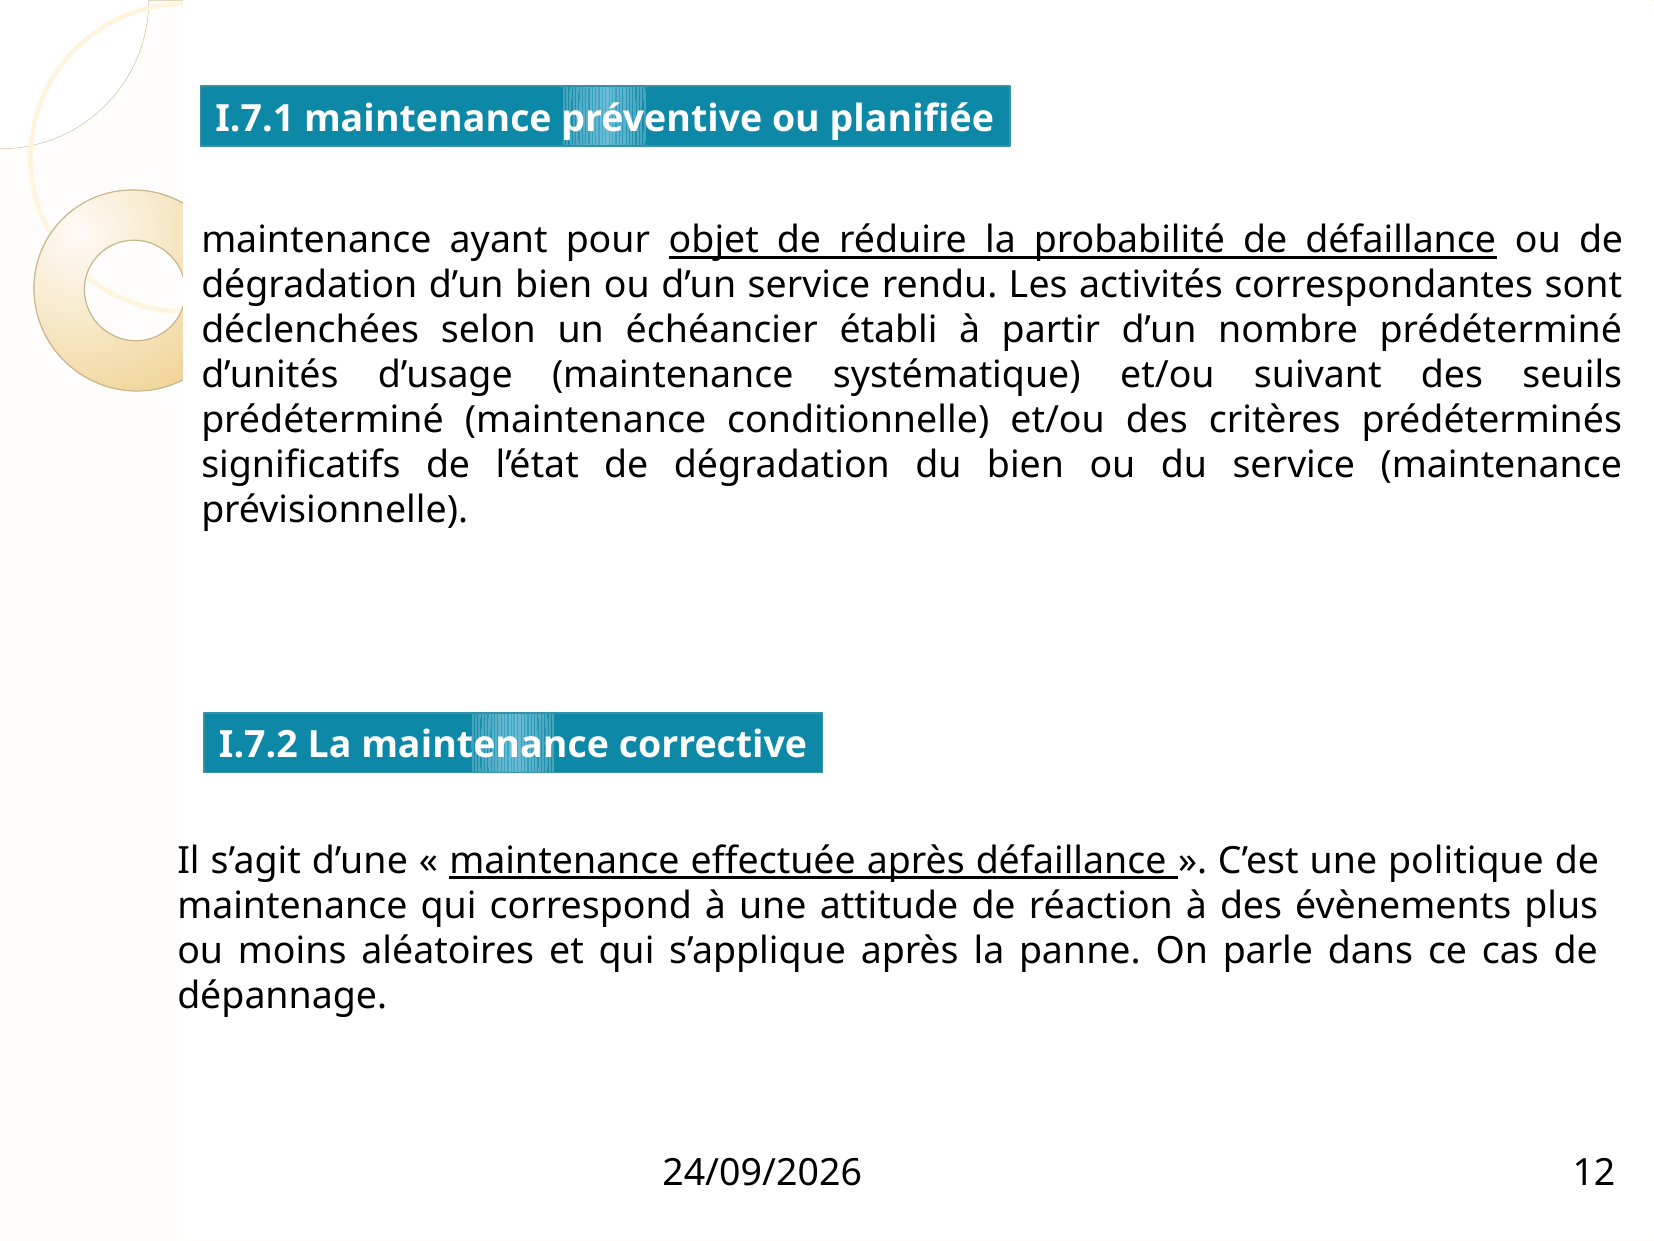

I.7.1 maintenance préventive ou planifiée
maintenance ayant pour objet de réduire la probabilité de défaillance ou de dégradation d’un bien ou d’un service rendu. Les activités correspondantes sont déclenchées selon un échéancier établi à partir d’un nombre prédéterminé d’unités d’usage (maintenance systématique) et/ou suivant des seuils prédéterminé (maintenance conditionnelle) et/ou des critères prédéterminés significatifs de l’état de dégradation du bien ou du service (maintenance prévisionnelle).
I.7.2 La maintenance corrective
Il s’agit d’une « maintenance effectuée après défaillance ». C’est une politique de maintenance qui correspond à une attitude de réaction à des évènements plus ou moins aléatoires et qui s’applique après la panne. On parle dans ce cas de dépannage.